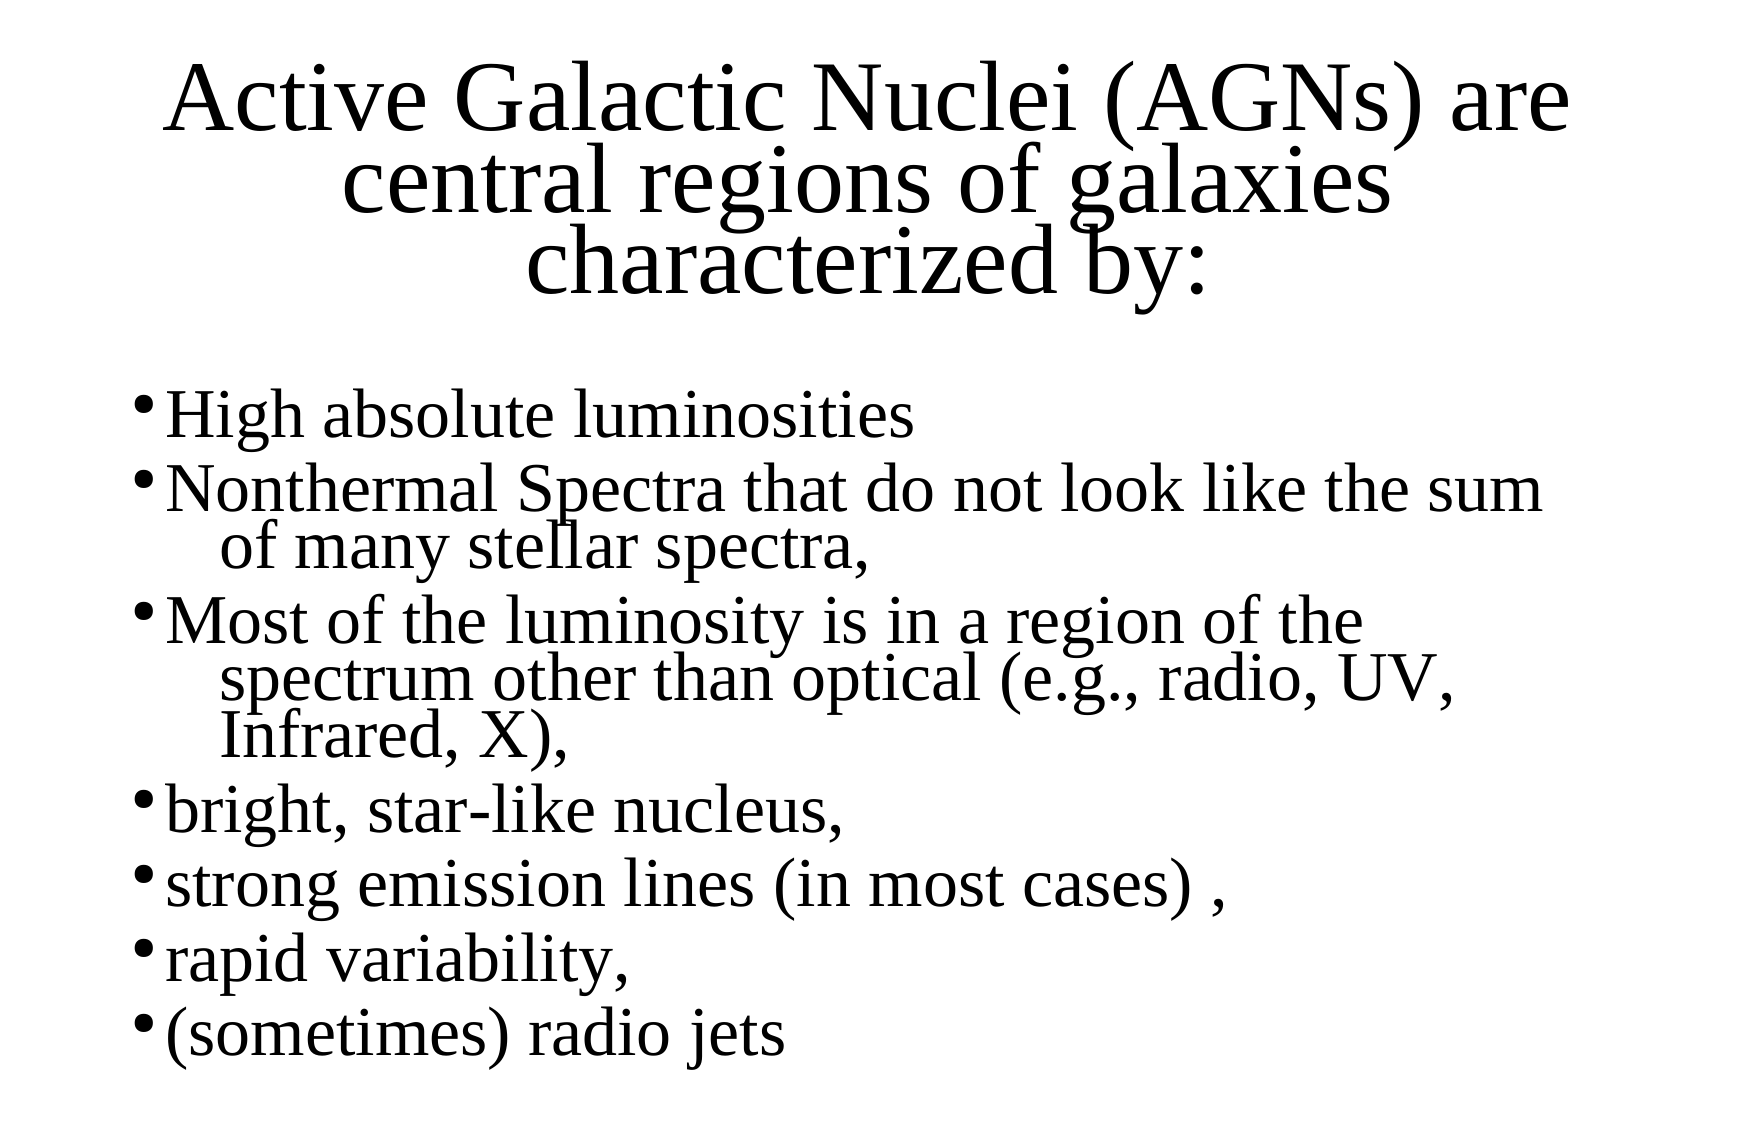

# Active Galactic Nuclei (AGNs) are central regions of galaxies characterized by:
High absolute luminosities
Nonthermal Spectra that do not look like the sum of many stellar spectra,
Most of the luminosity is in a region of the spectrum other than optical (e.g., radio, UV, Infrared, X),
bright, star-like nucleus,
strong emission lines (in most cases) ,
rapid variability,
(sometimes) radio jets